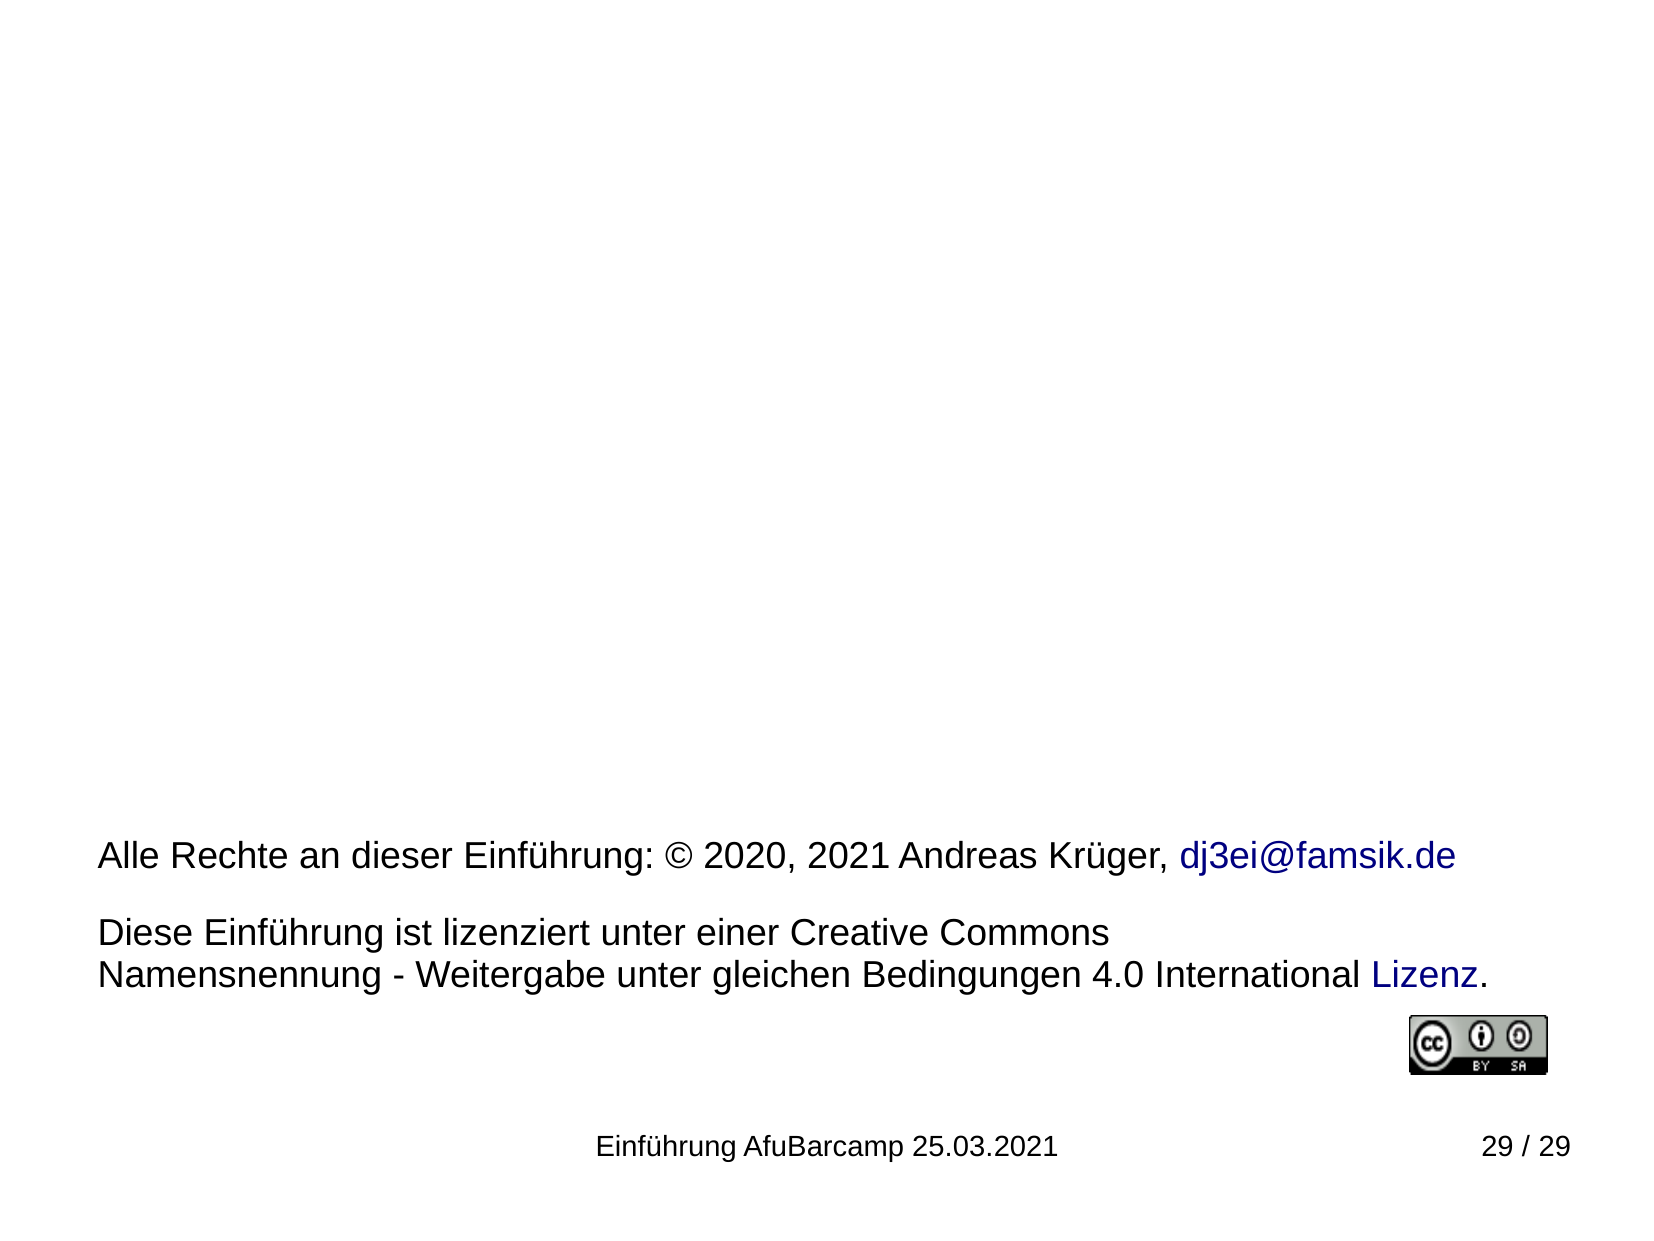

Alle Rechte an dieser Einführung: © 2020, 2021 Andreas Krüger, dj3ei@famsik.de
Diese Einführung ist lizenziert unter einer Creative Commons
Namensnennung - Weitergabe unter gleichen Bedingungen 4.0 International Lizenz.